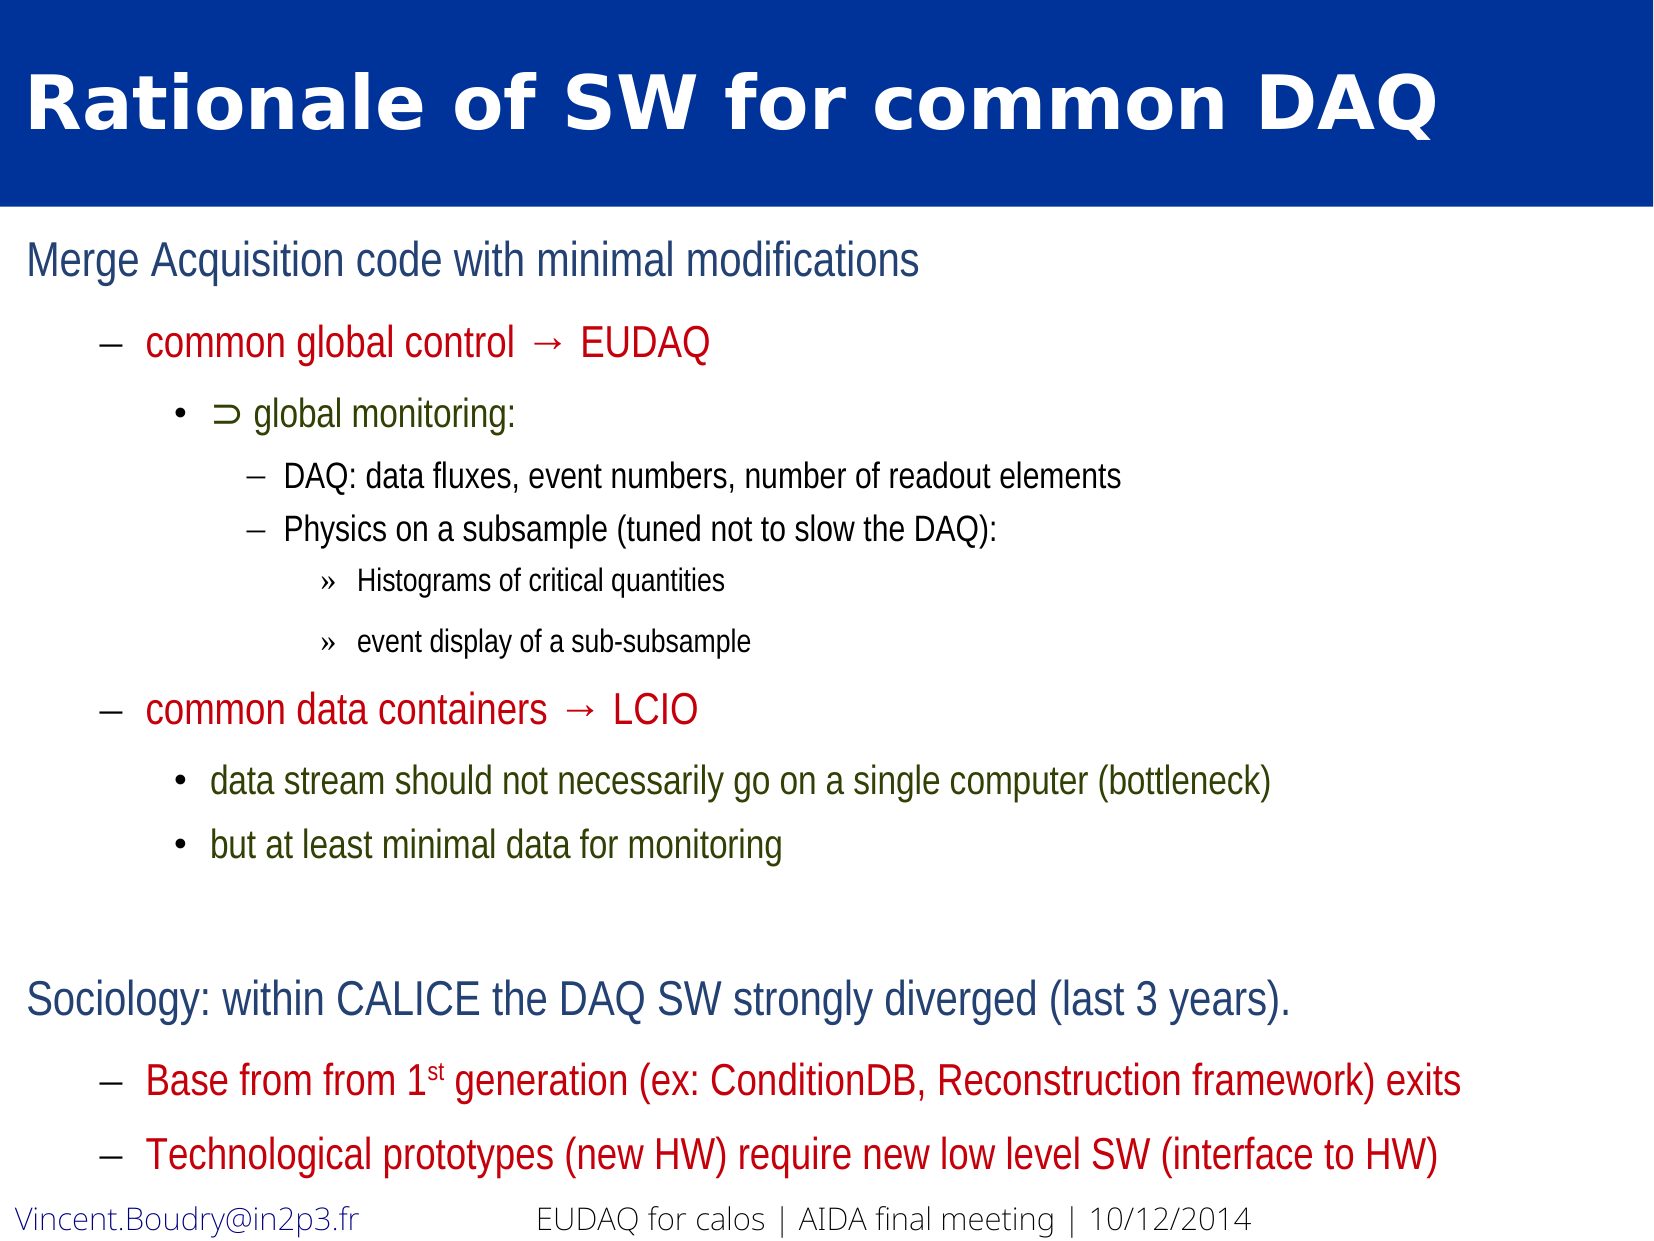

# Rationale of SW for common DAQ
Merge Acquisition code with minimal modifications
common global control → EUDAQ
⊃ global monitoring:
DAQ: data fluxes, event numbers, number of readout elements
Physics on a subsample (tuned not to slow the DAQ):
Histograms of critical quantities
event display of a sub-subsample
common data containers → LCIO
data stream should not necessarily go on a single computer (bottleneck)
but at least minimal data for monitoring
Sociology: within CALICE the DAQ SW strongly diverged (last 3 years).
Base from from 1st generation (ex: ConditionDB, Reconstruction framework) exits
Technological prototypes (new HW) require new low level SW (interface to HW)
Vincent.Boudry@in2p3.fr
EUDAQ for calos | AIDA final meeting | 10/12/2014